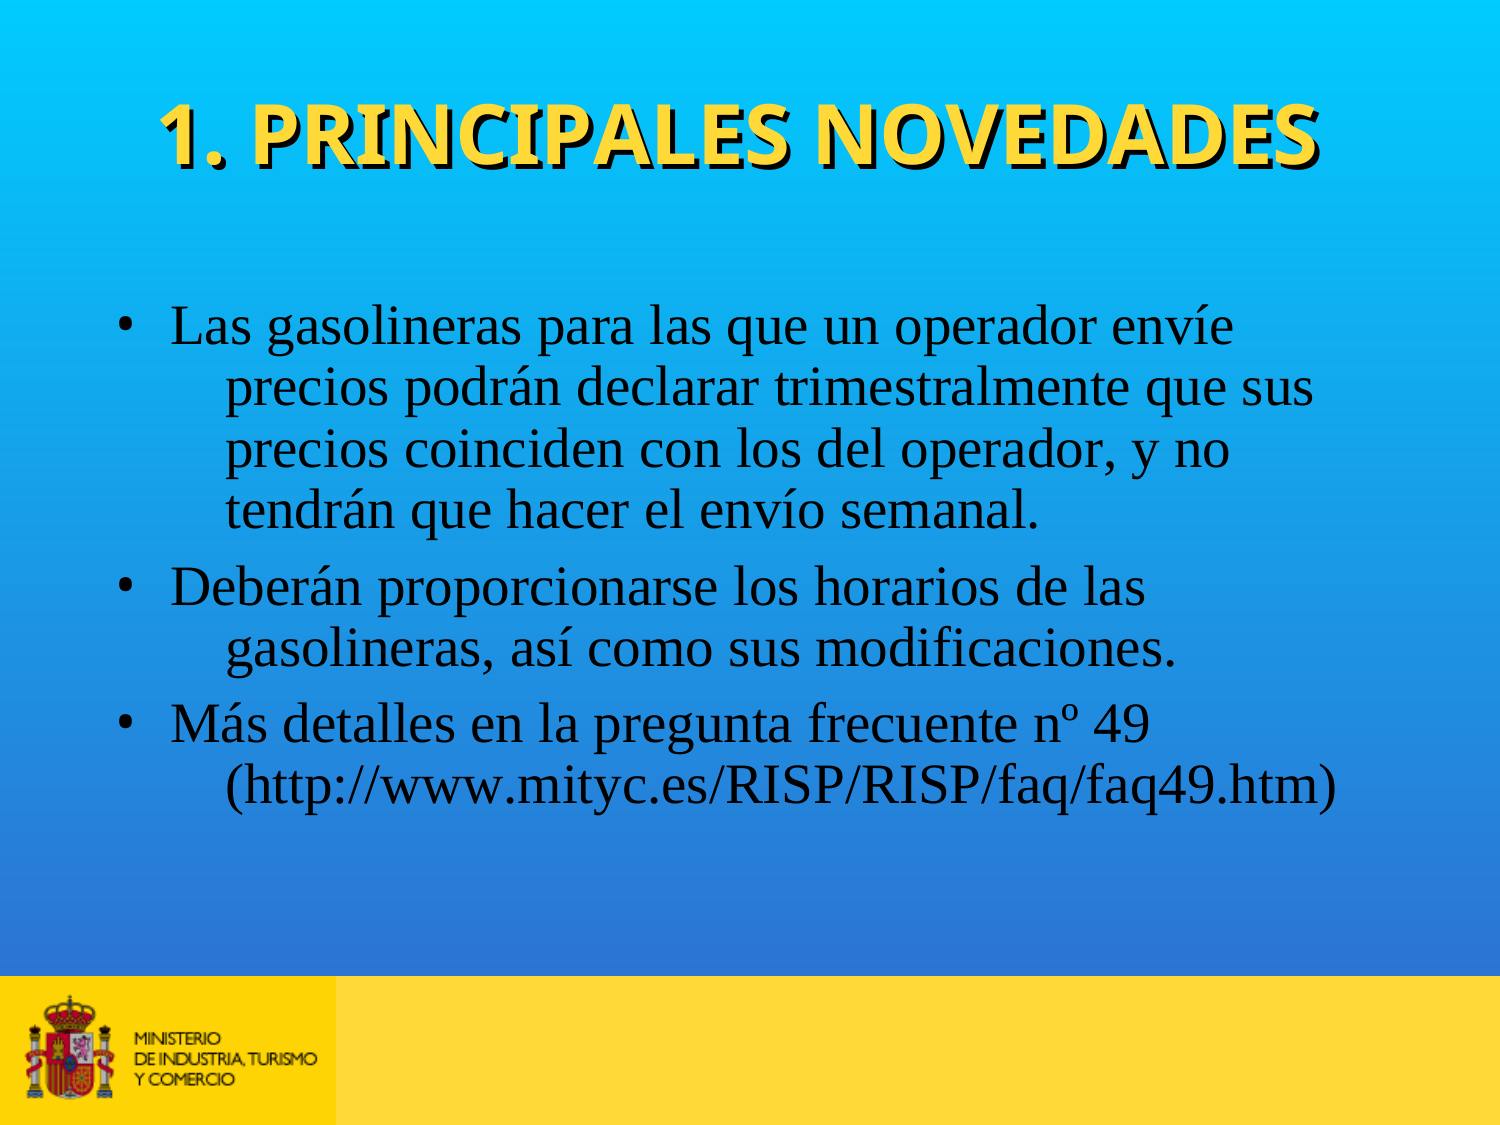

# 1. PRINCIPALES NOVEDADES
Las gasolineras para las que un operador envíe precios podrán declarar trimestralmente que sus precios coinciden con los del operador, y no tendrán que hacer el envío semanal.
Deberán proporcionarse los horarios de las gasolineras, así como sus modificaciones.
Más detalles en la pregunta frecuente nº 49
(http://www.mityc.es/RISP/RISP/faq/faq49.htm)